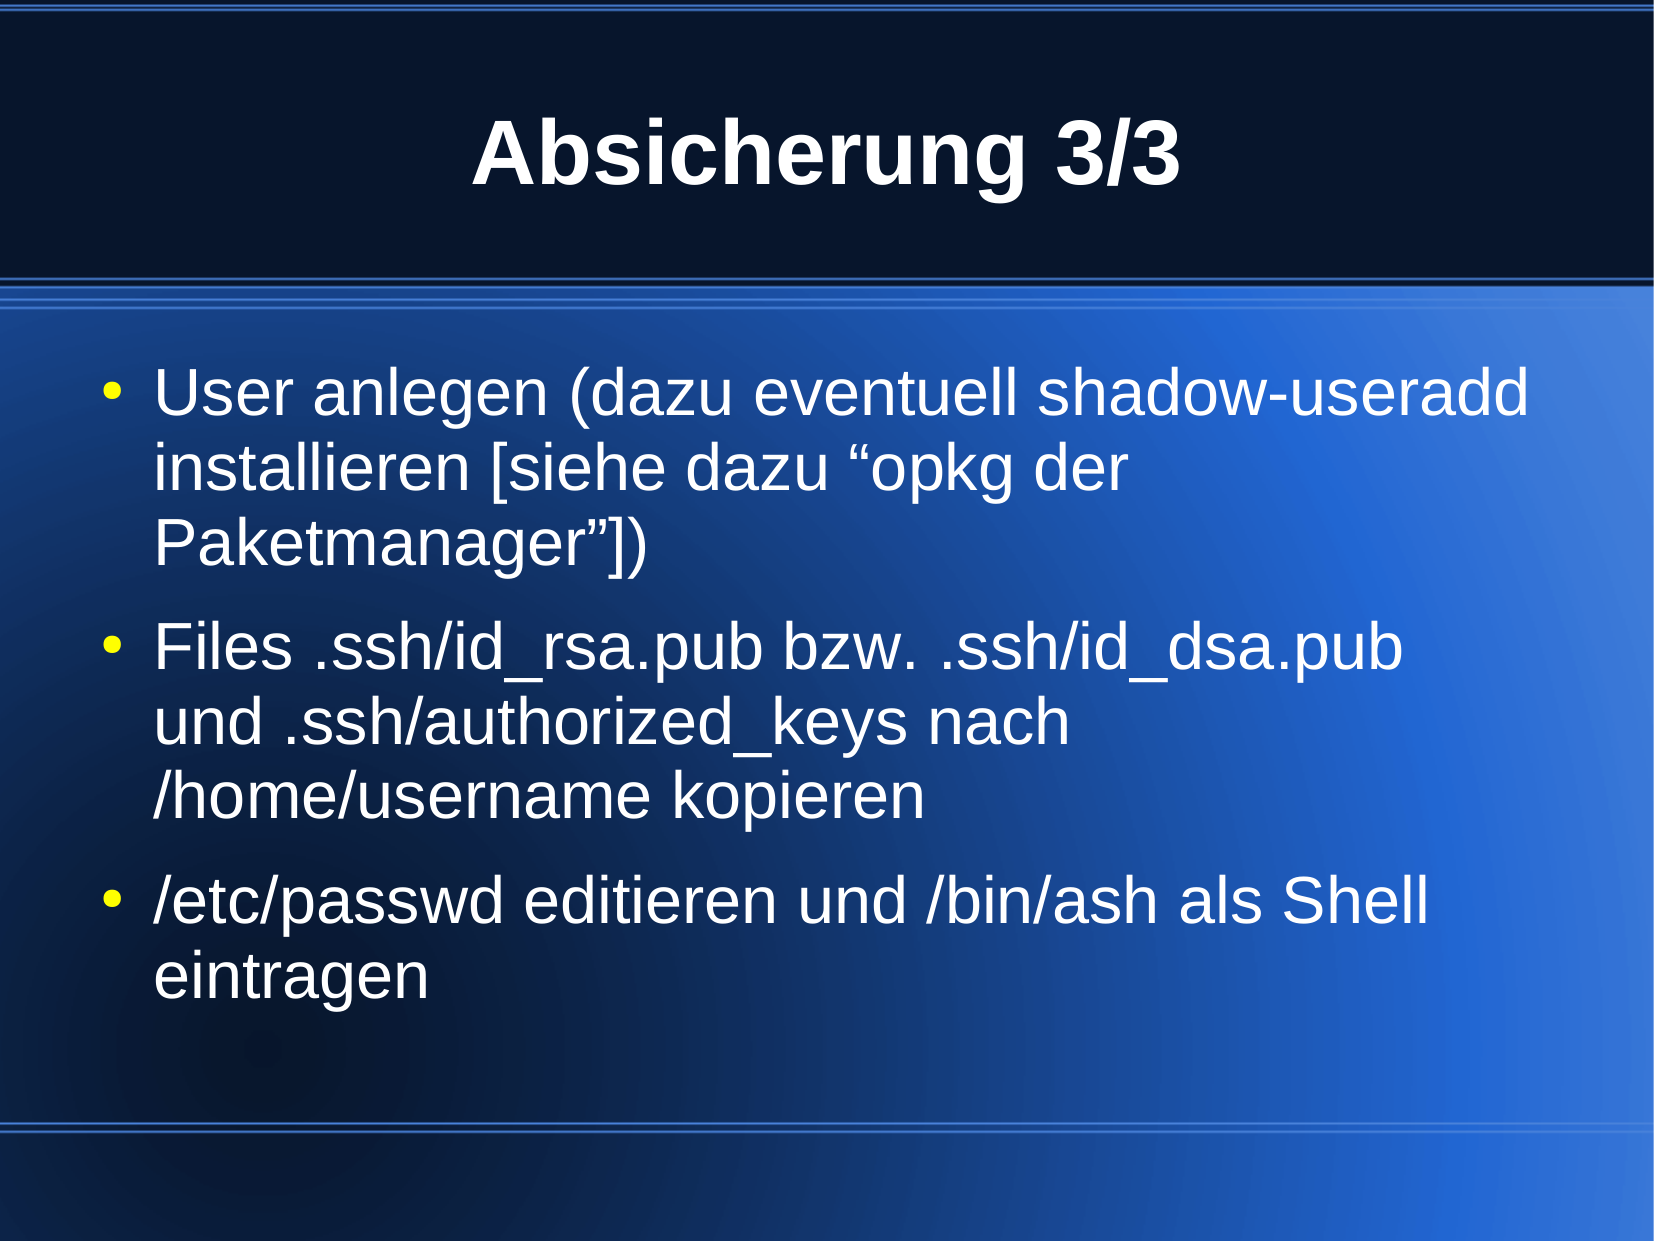

# Absicherung 3/3
User anlegen (dazu eventuell shadow-useradd installieren [siehe dazu “opkg der Paketmanager”])
Files .ssh/id_rsa.pub bzw. .ssh/id_dsa.pub und .ssh/authorized_keys nach /home/username kopieren
/etc/passwd editieren und /bin/ash als Shell eintragen